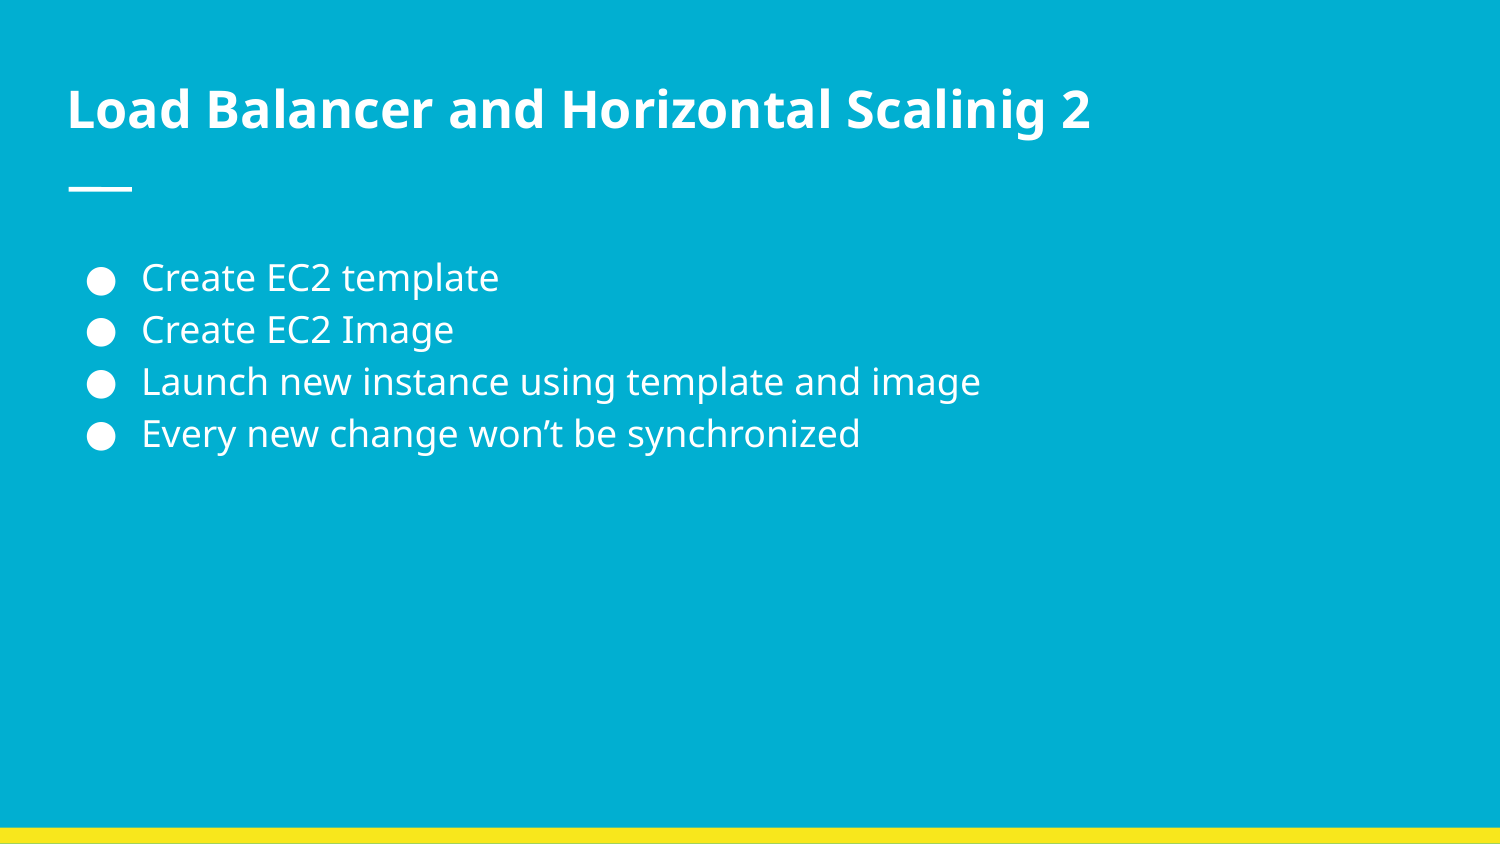

# Load Balancer and Horizontal Scalinig 2
Create EC2 template
Create EC2 Image
Launch new instance using template and image
Every new change won’t be synchronized